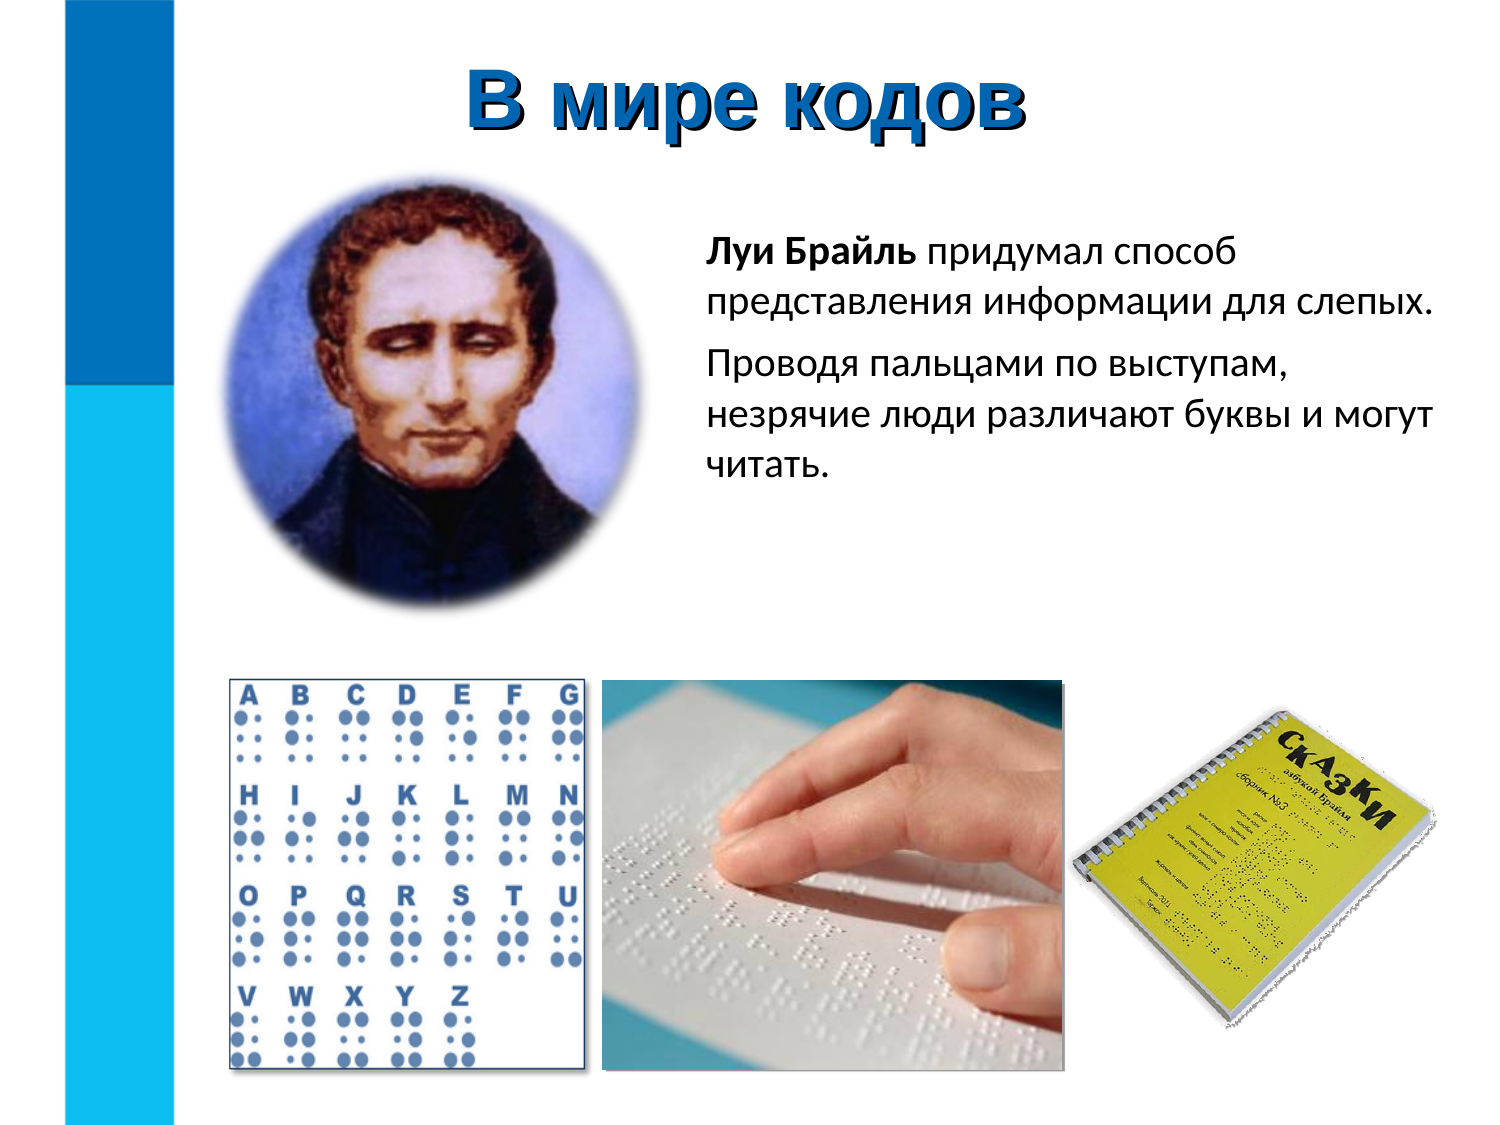

В мире кодов
# Луи Брайль придумал способ представления информации для слепых.
Проводя пальцами по выступам, незрячие люди различают буквы и могут читать.